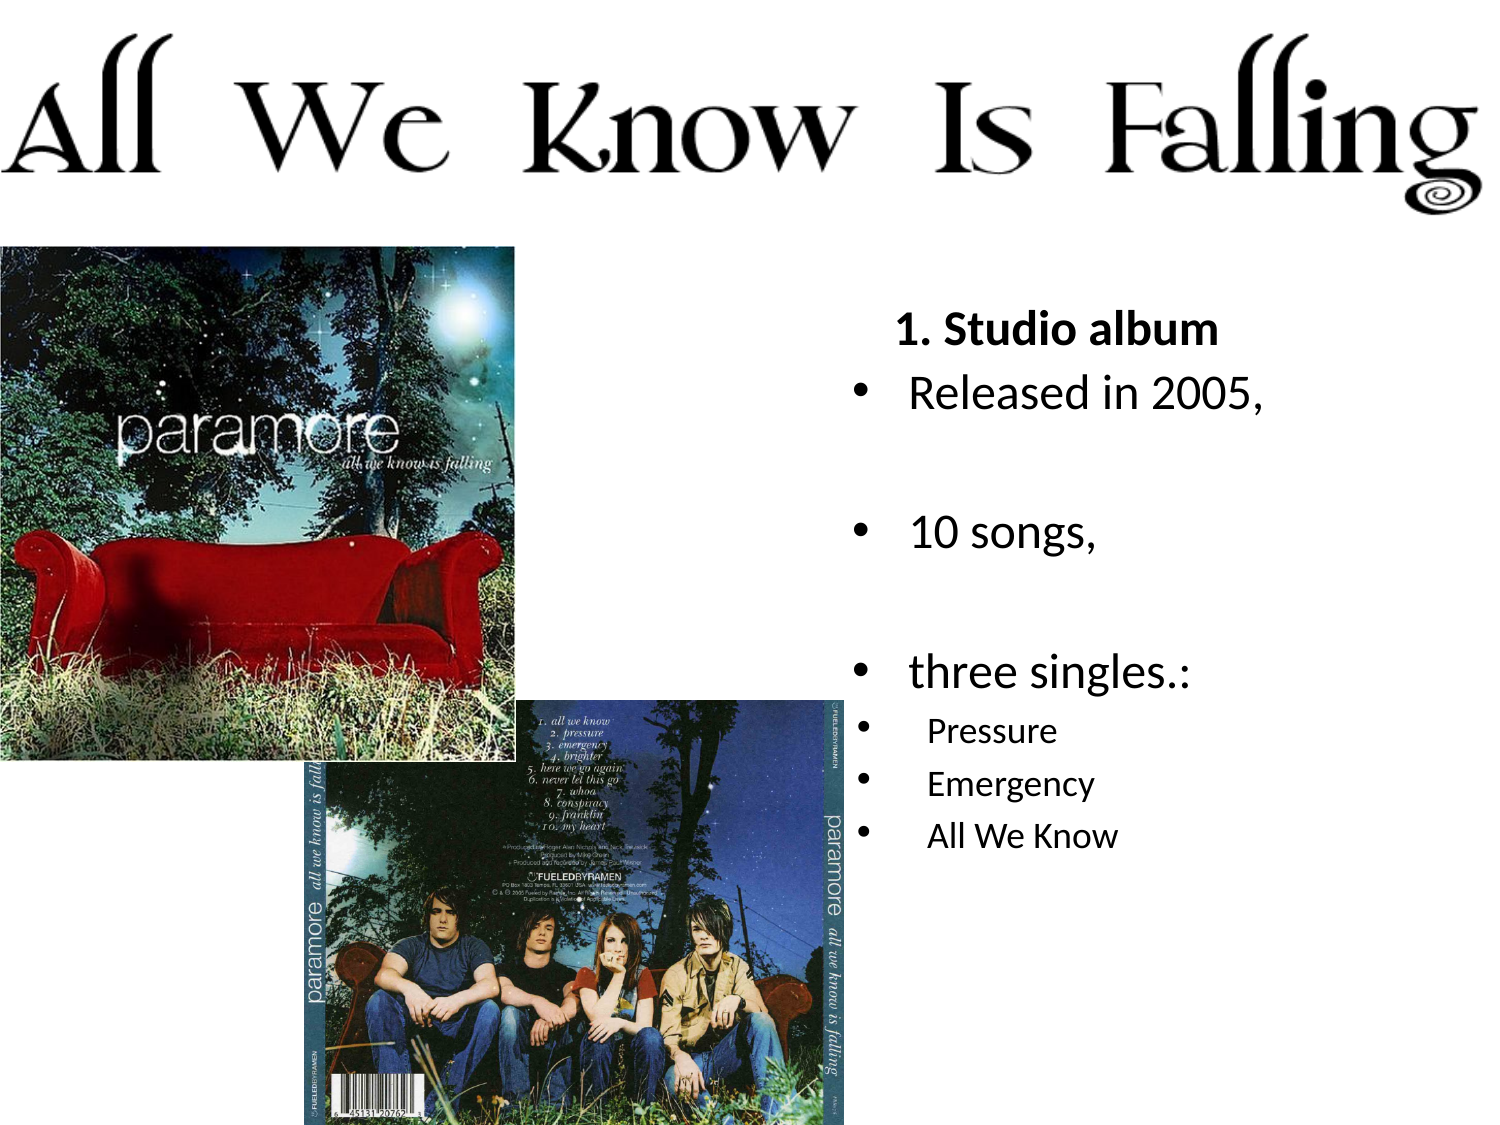

# 1. Studio album
Released in 2005,
10 songs,
three singles.:
Pressure
Emergency
All We Know